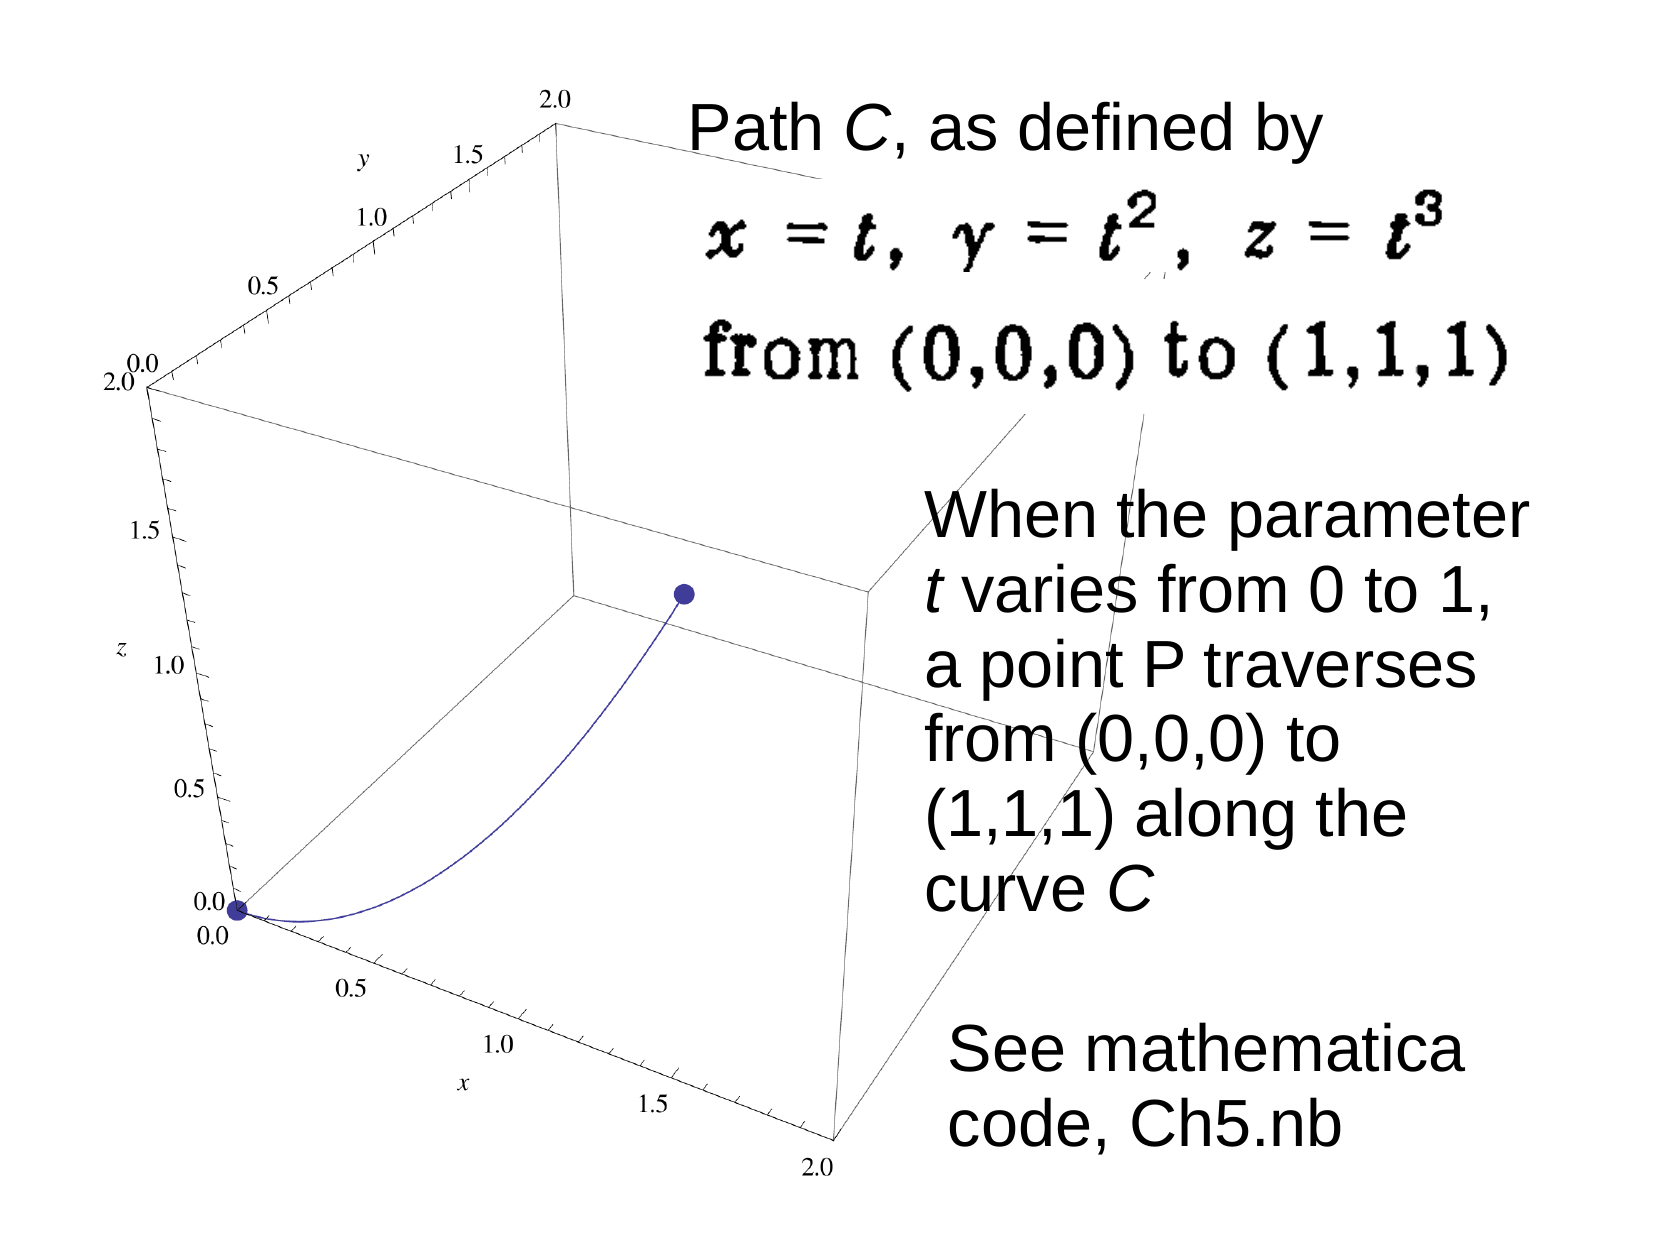

Path C, as defined by
When the parameter t varies from 0 to 1, a point P traverses from (0,0,0) to (1,1,1) along the curve C
See mathematica code, Ch5.nb